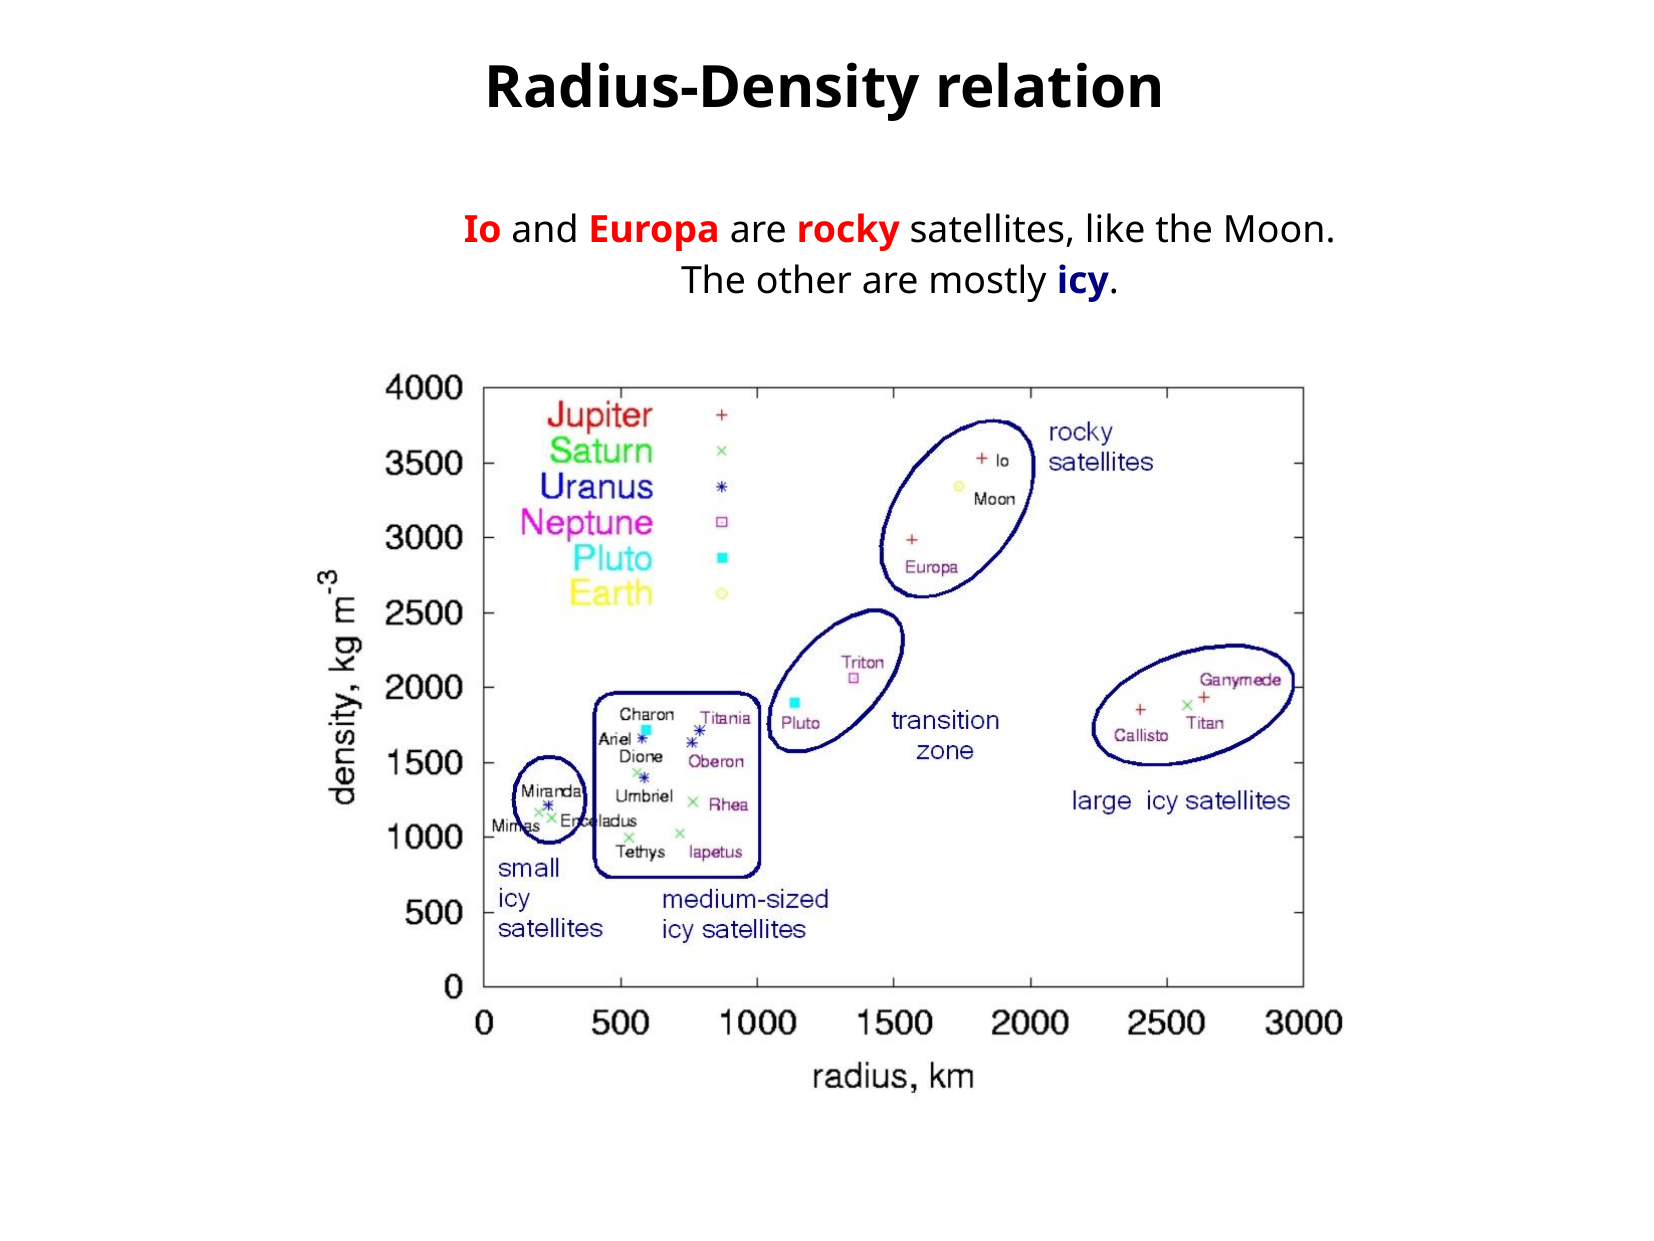

Radius-Density relation
Io and Europa are rocky satellites, like the Moon.
The other are mostly icy.